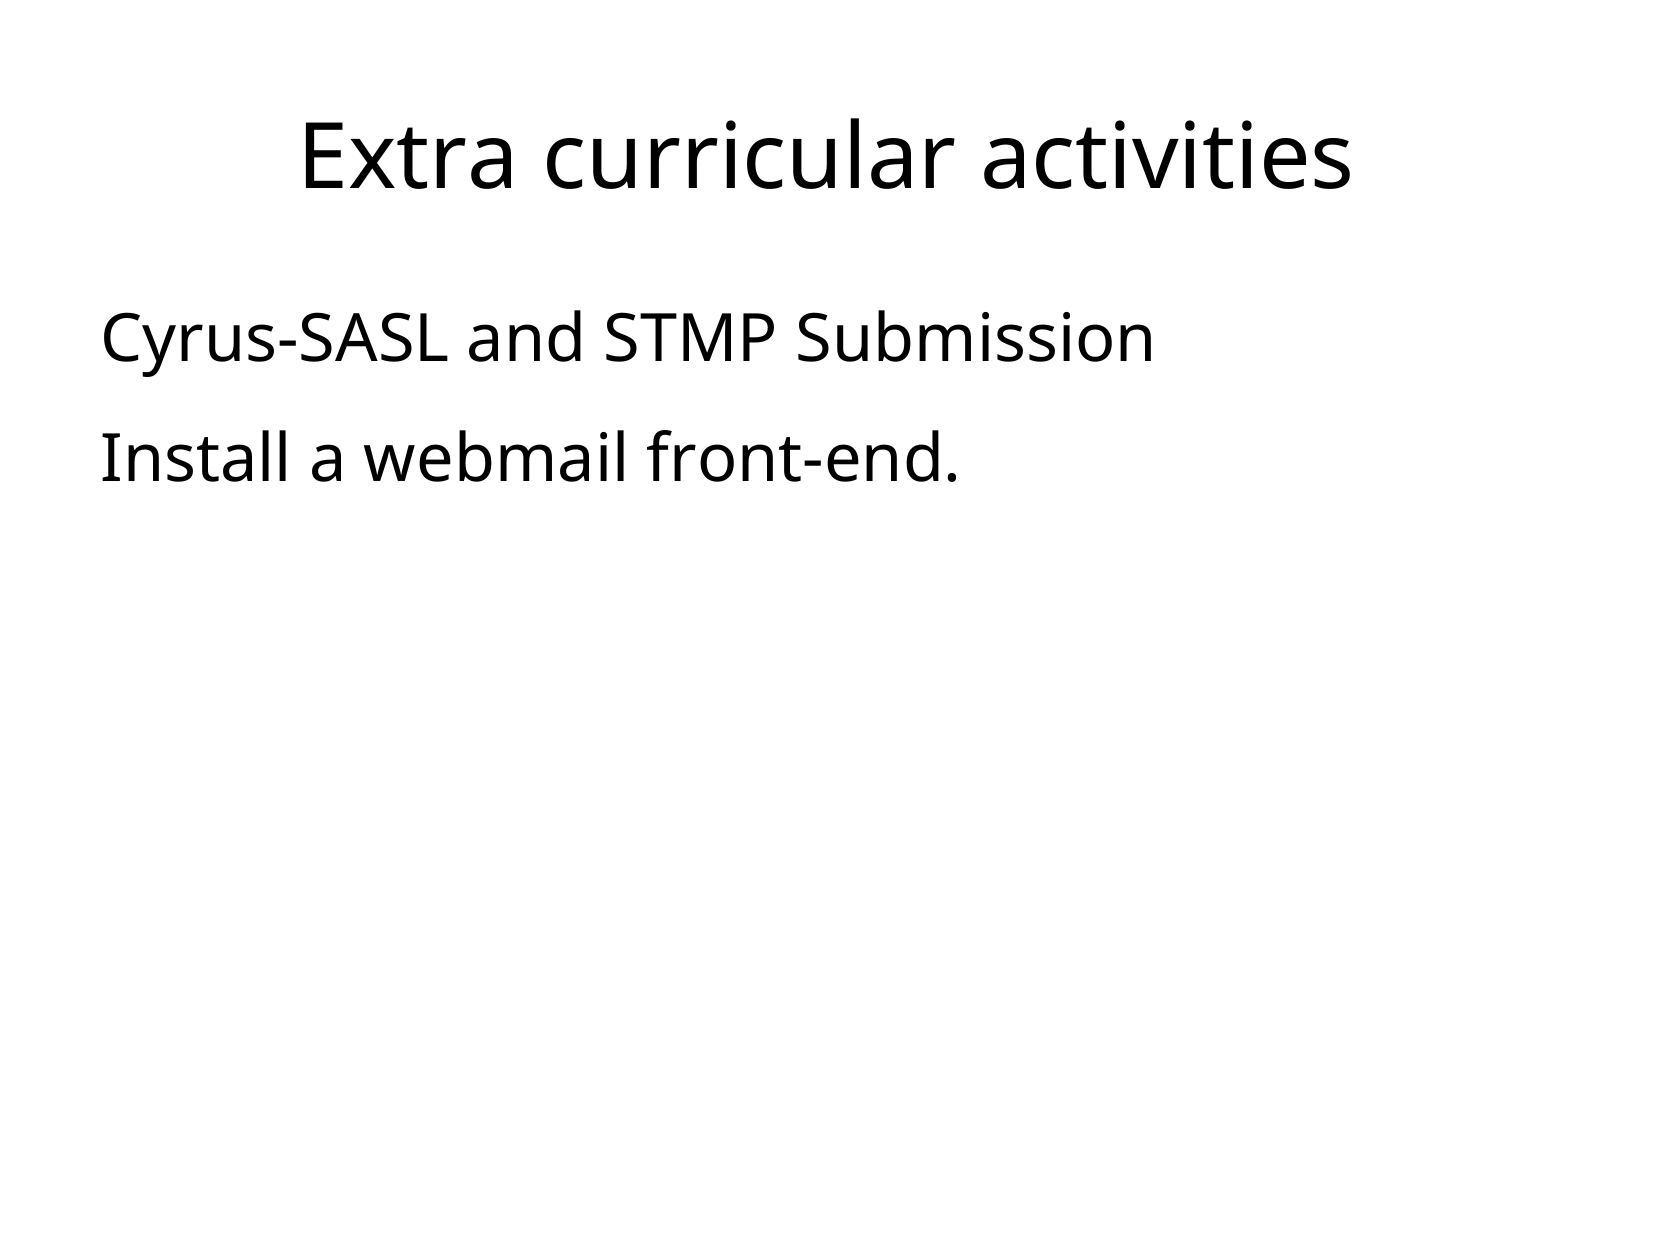

# Extra curricular activities
Cyrus-SASL and STMP Submission
Install a webmail front-end.